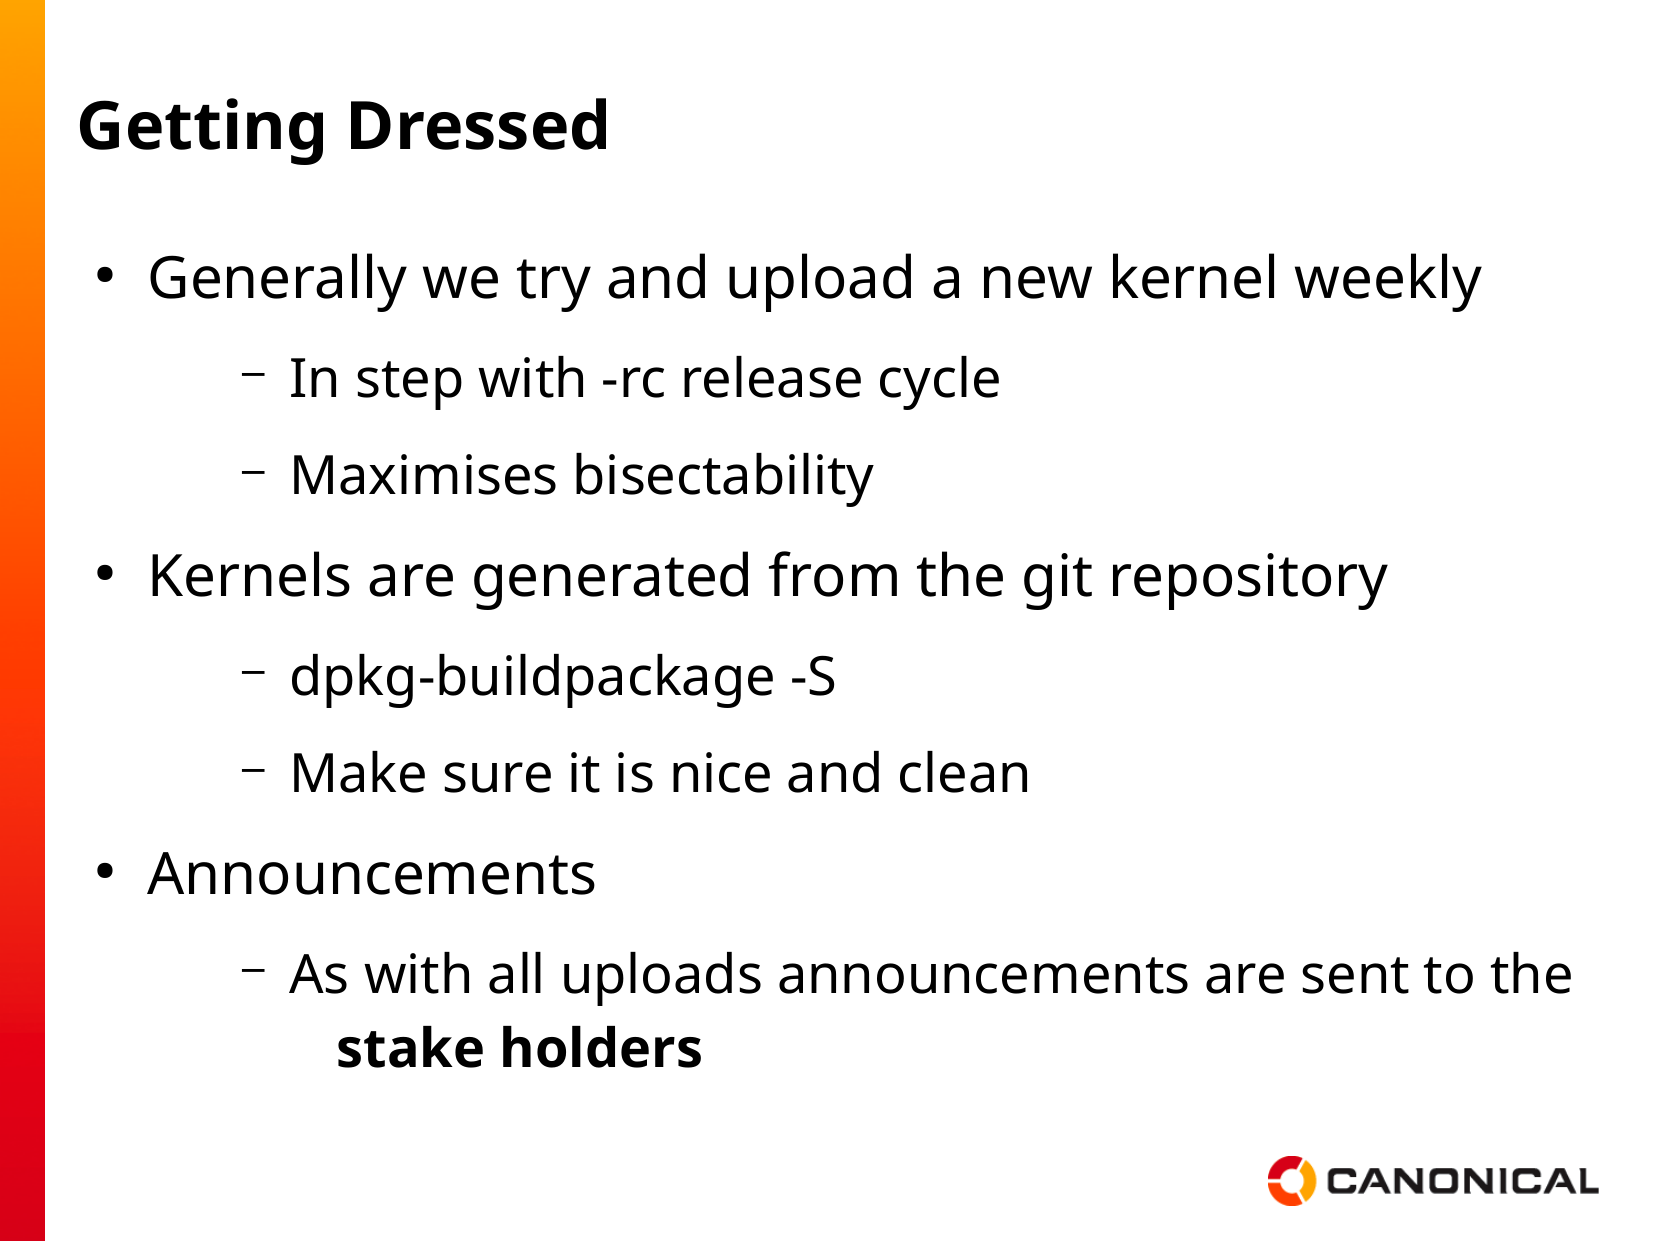

# Getting Dressed
Generally we try and upload a new kernel weekly
In step with -rc release cycle
Maximises bisectability
Kernels are generated from the git repository
dpkg-buildpackage -S
Make sure it is nice and clean
Announcements
As with all uploads announcements are sent to the stake holders